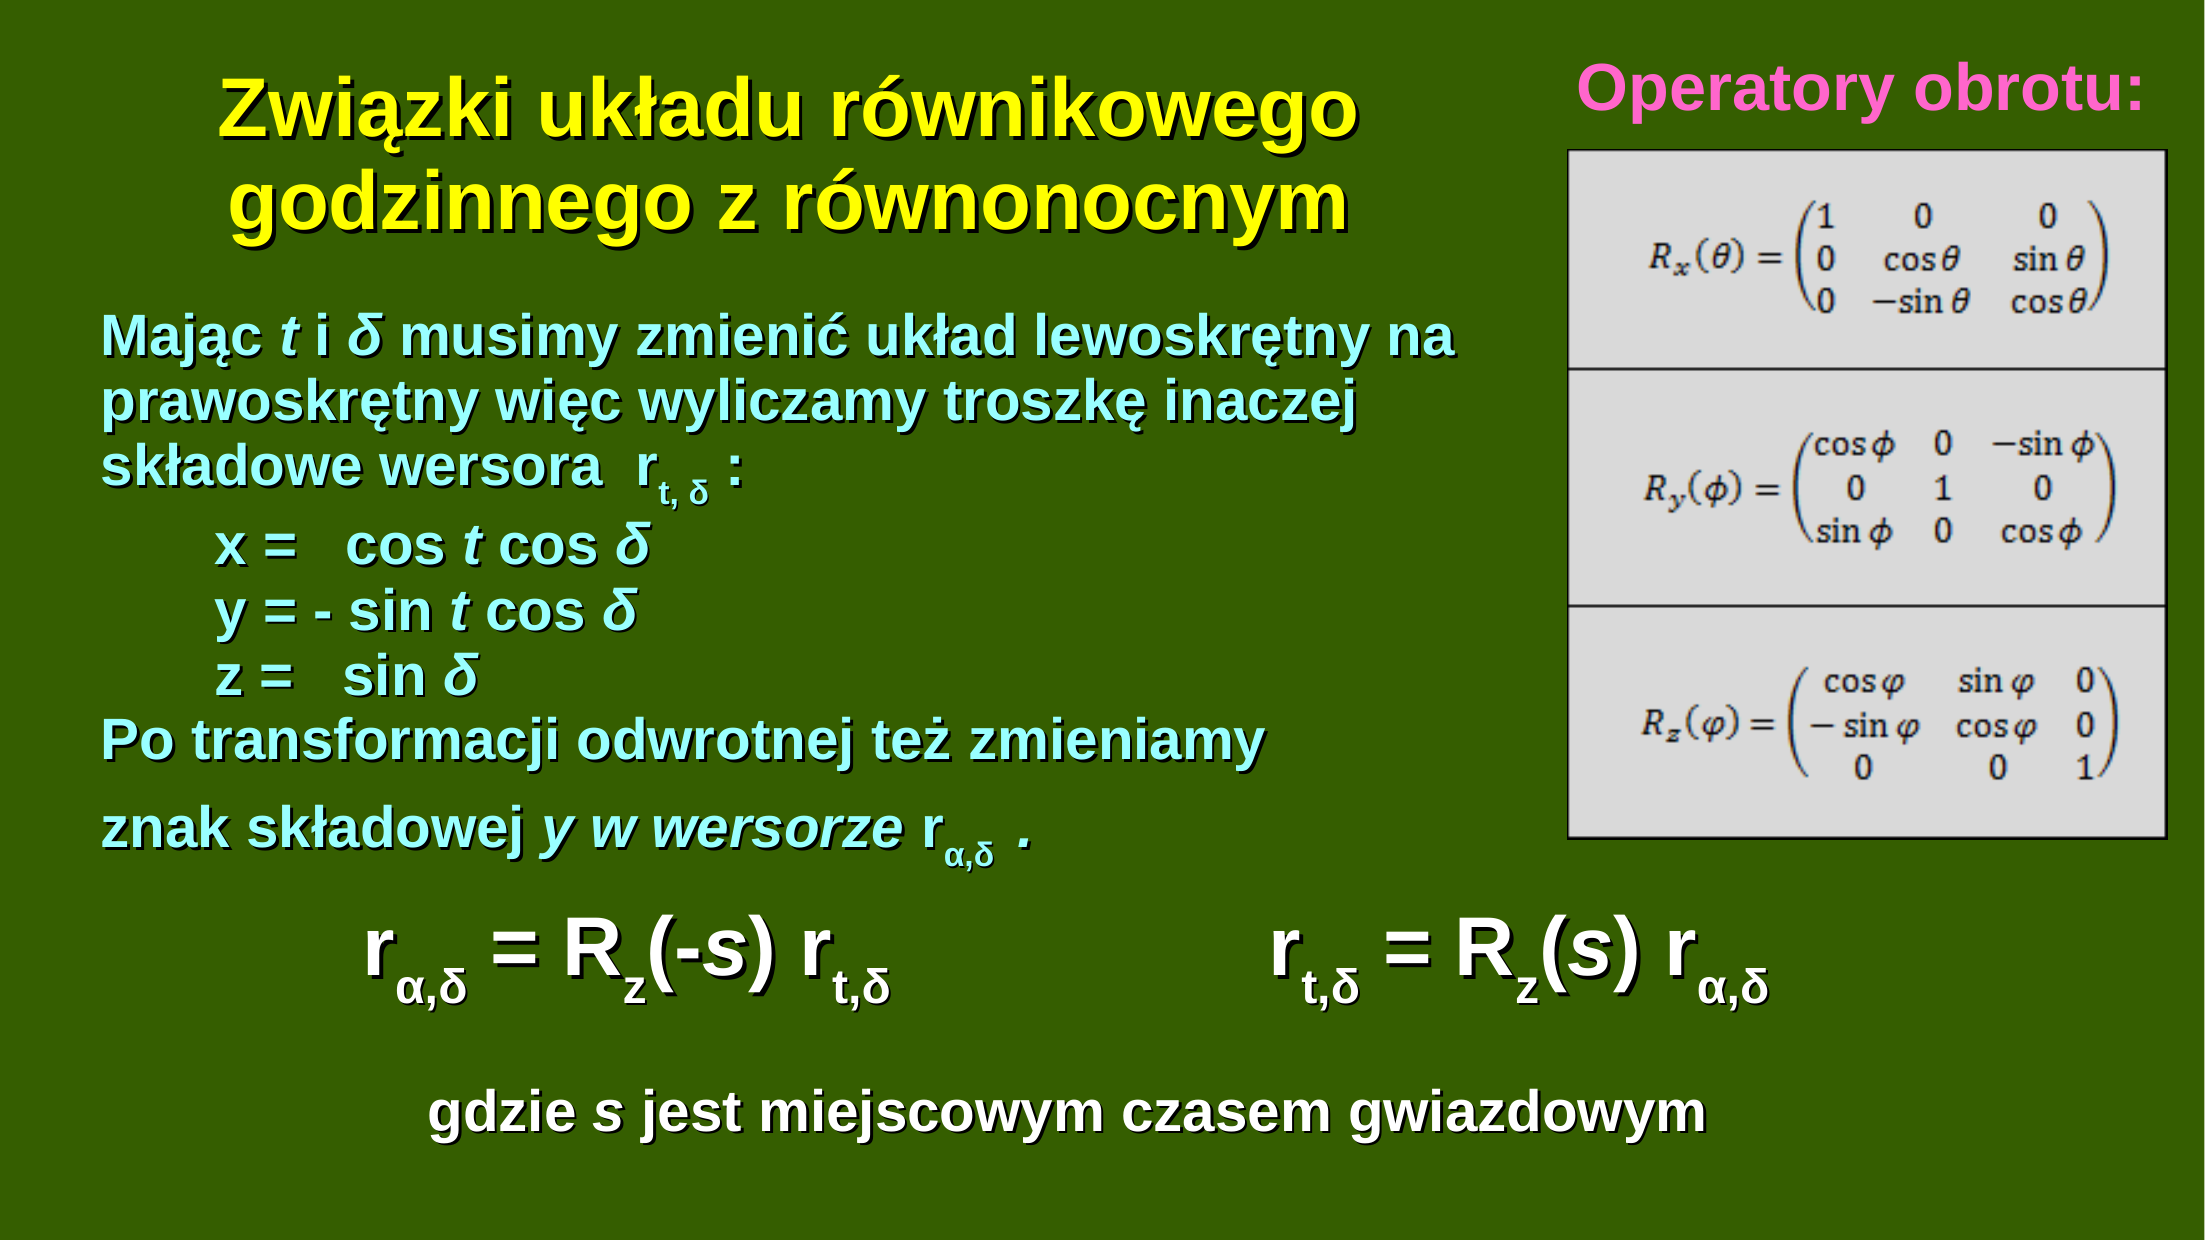

Operatory obrotu:
# Związki układu równikowego godzinnego z równonocnym
Mając t i δ musimy zmienić układ lewoskrętny na
prawoskrętny więc wyliczamy troszkę inaczej
składowe wersora rt, δ :
 x = cos t cos δ
 y = - sin t cos δ
 z = sin δ
Po transformacji odwrotnej też zmieniamy
znak składowej y w wersorze rα,δ .
rα,δ = Rz(-s) rt,δ rt,δ = Rz(s) rα,δ
 gdzie s jest miejscowym czasem gwiazdowym